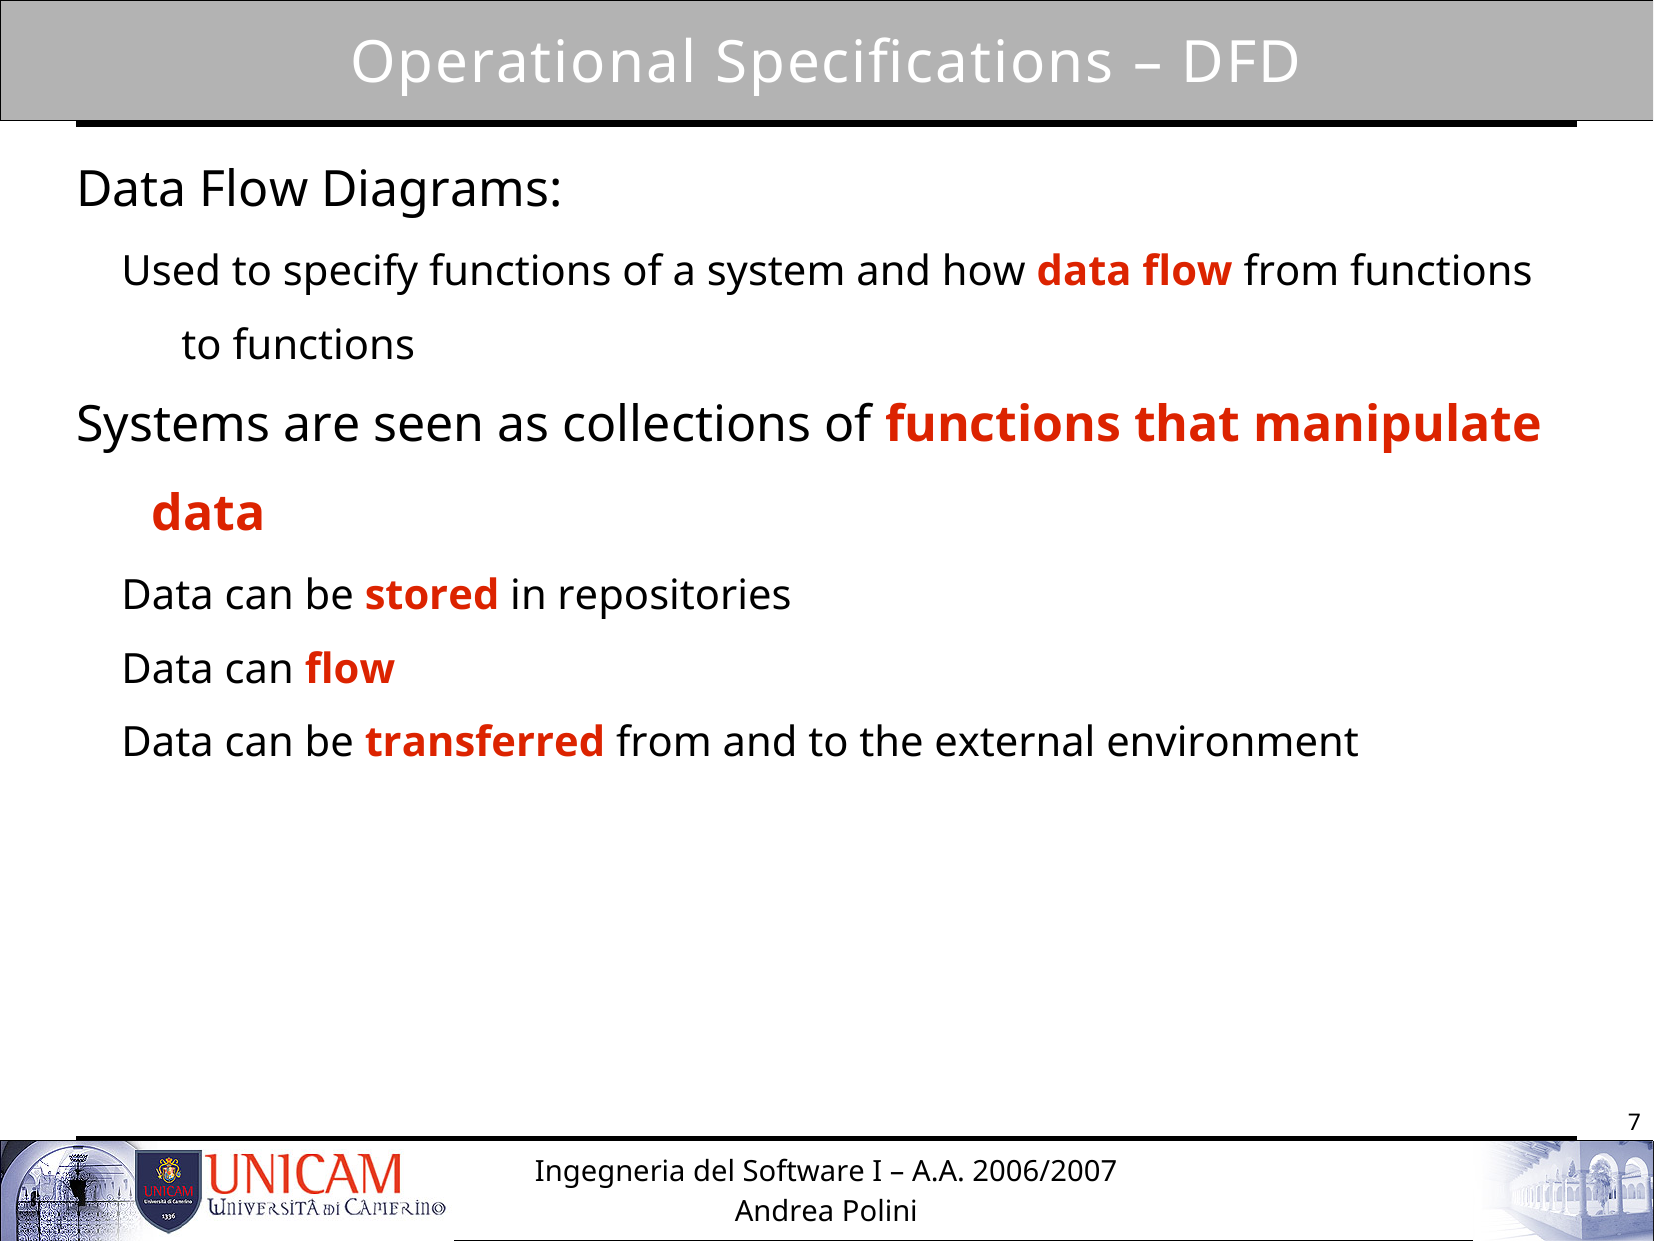

# Operational Specifications – DFD
Data Flow Diagrams:
Used to specify functions of a system and how data flow from functions to functions
Systems are seen as collections of functions that manipulate data
Data can be stored in repositories
Data can flow
Data can be transferred from and to the external environment
7